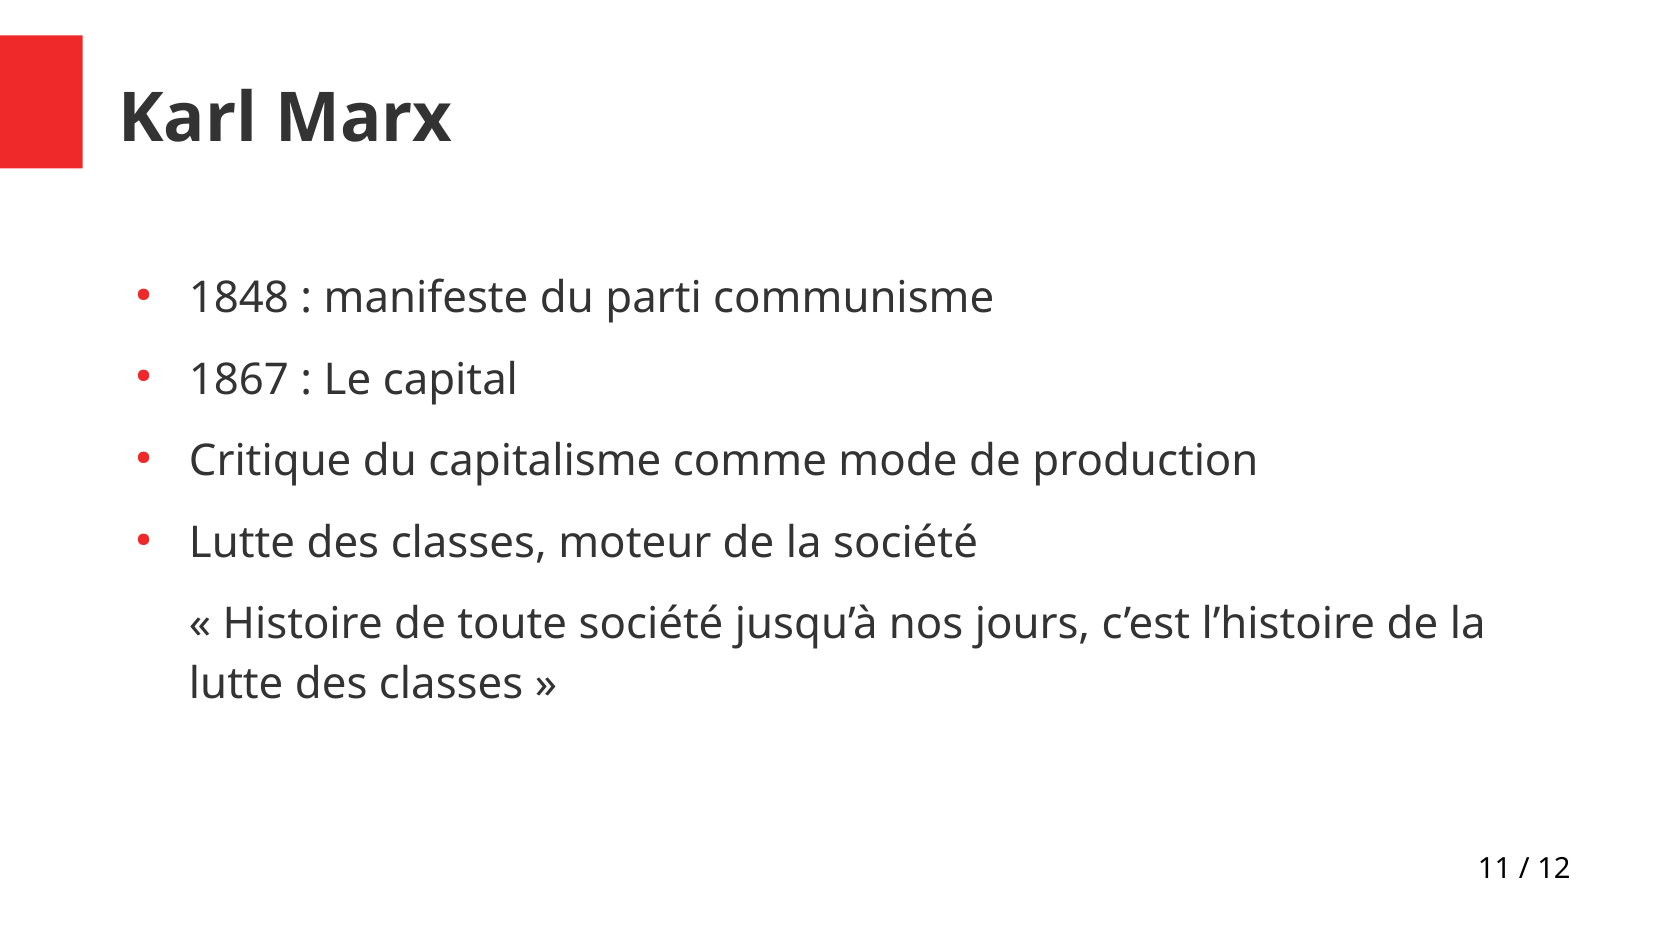

# Karl Marx
1848 : manifeste du parti communisme
1867 : Le capital
Critique du capitalisme comme mode de production
Lutte des classes, moteur de la société
« Histoire de toute société jusqu’à nos jours, c’est l’histoire de la lutte des classes »
11